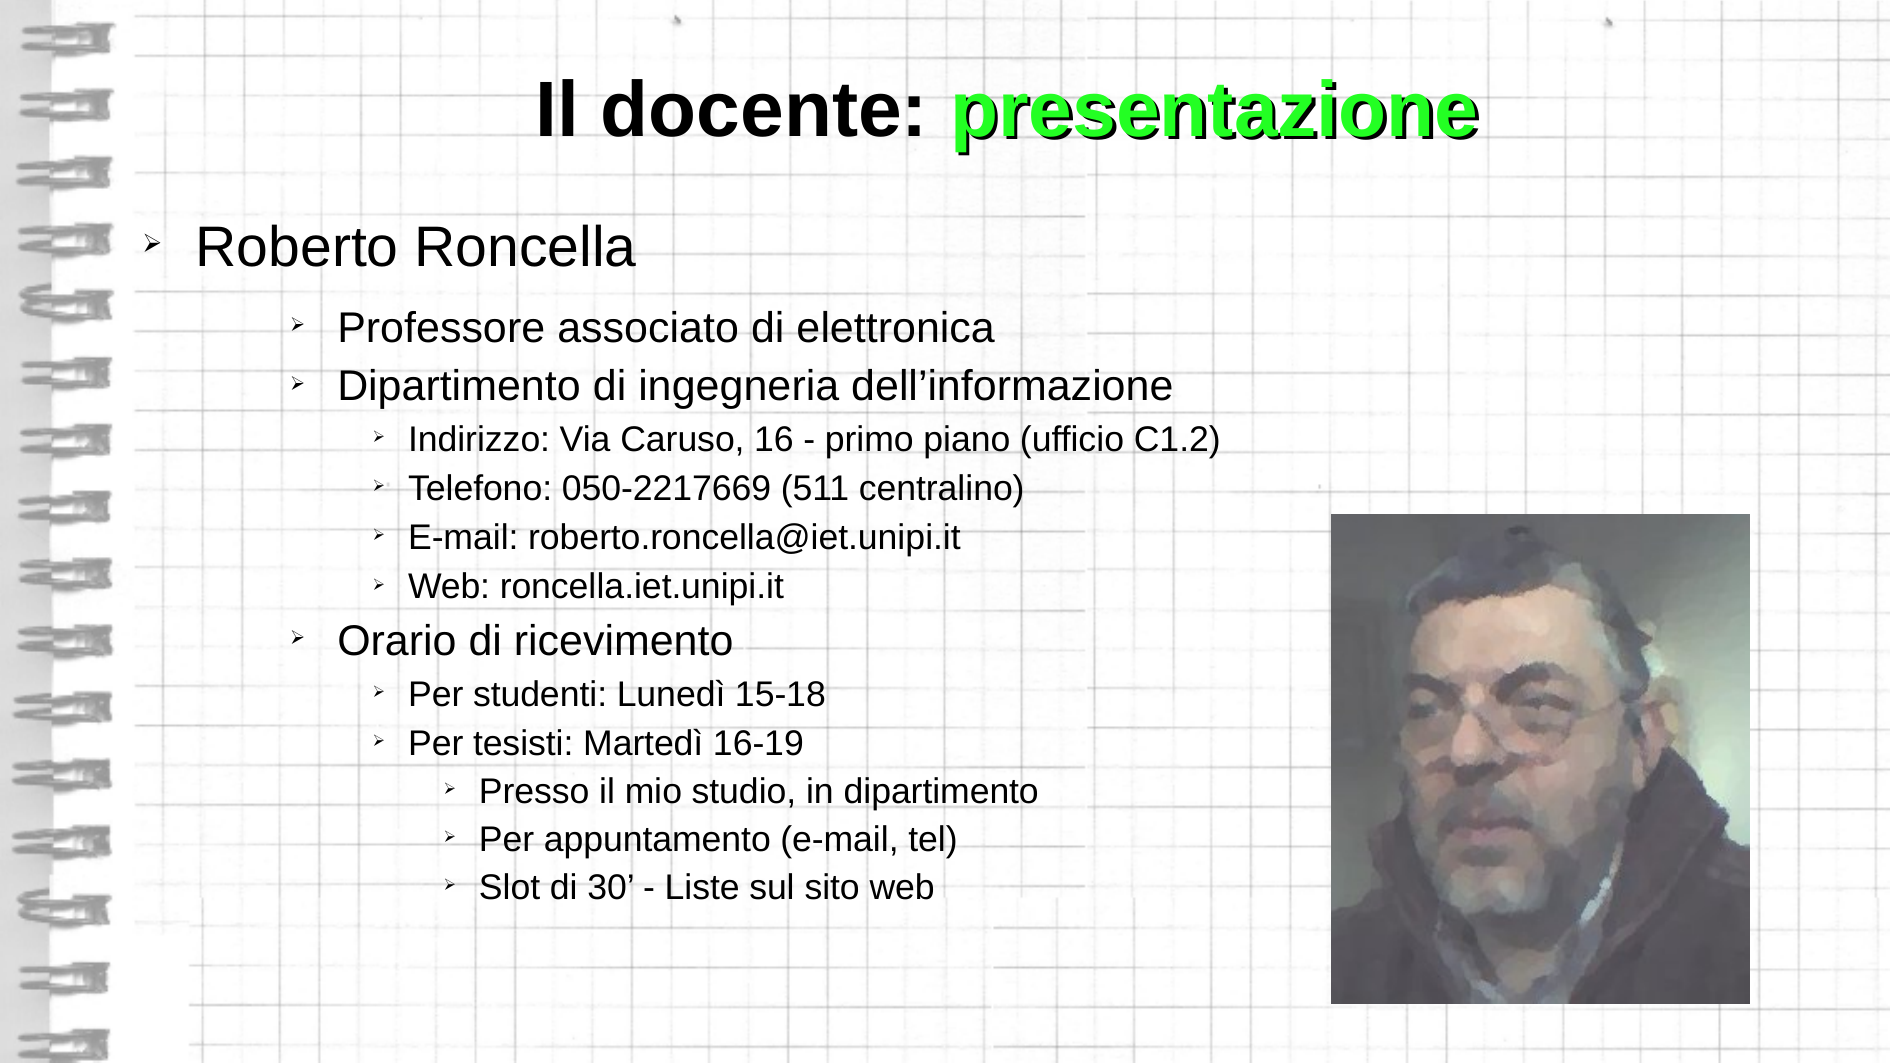

# Il docente: presentazione
Roberto Roncella
Professore associato di elettronica
Dipartimento di ingegneria dell’informazione
Indirizzo: Via Caruso, 16 - primo piano (ufficio C1.2)
Telefono: 050-2217669 (511 centralino)
E-mail: roberto.roncella@iet.unipi.it
Web: roncella.iet.unipi.it
Orario di ricevimento
Per studenti: Lunedì 15-18
Per tesisti: Martedì 16-19
Presso il mio studio, in dipartimento
Per appuntamento (e-mail, tel)
Slot di 30’ - Liste sul sito web